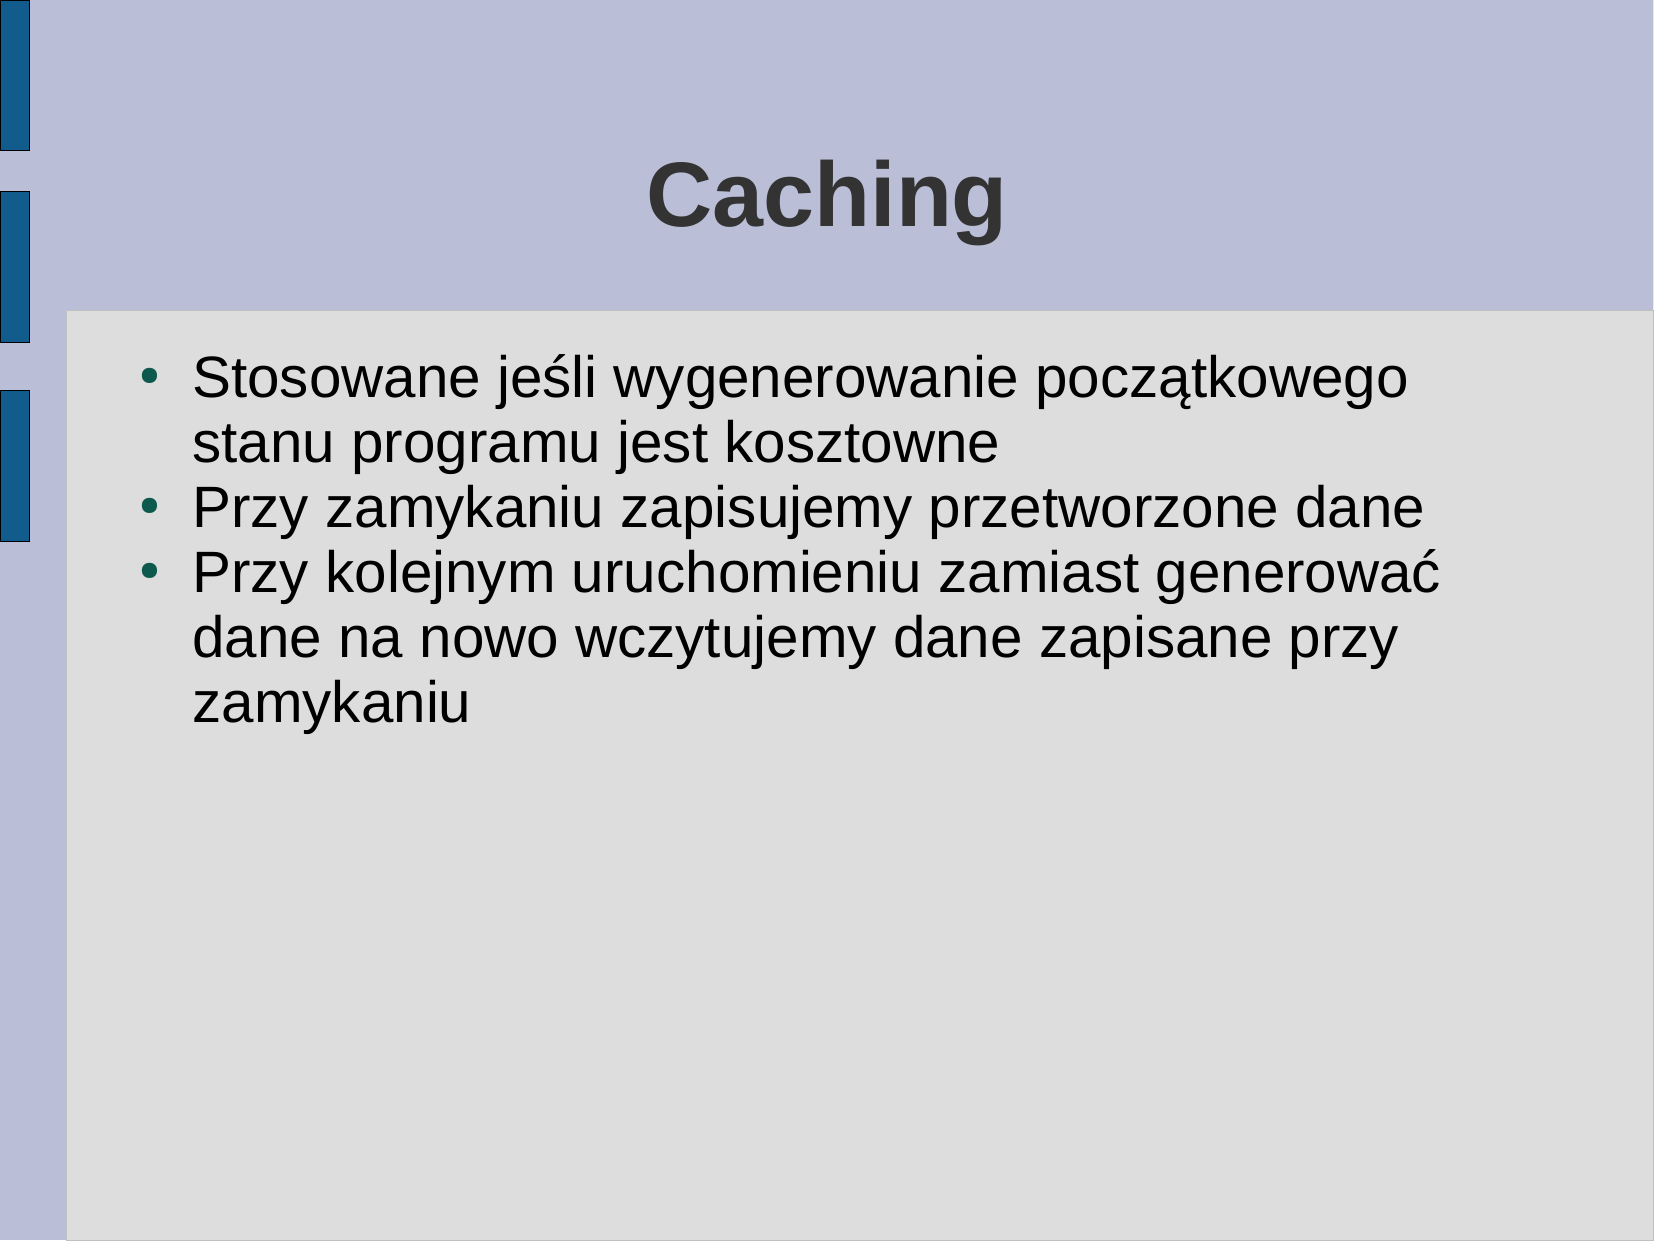

# Caching
Stosowane jeśli wygenerowanie początkowego stanu programu jest kosztowne
Przy zamykaniu zapisujemy przetworzone dane
Przy kolejnym uruchomieniu zamiast generować dane na nowo wczytujemy dane zapisane przy zamykaniu